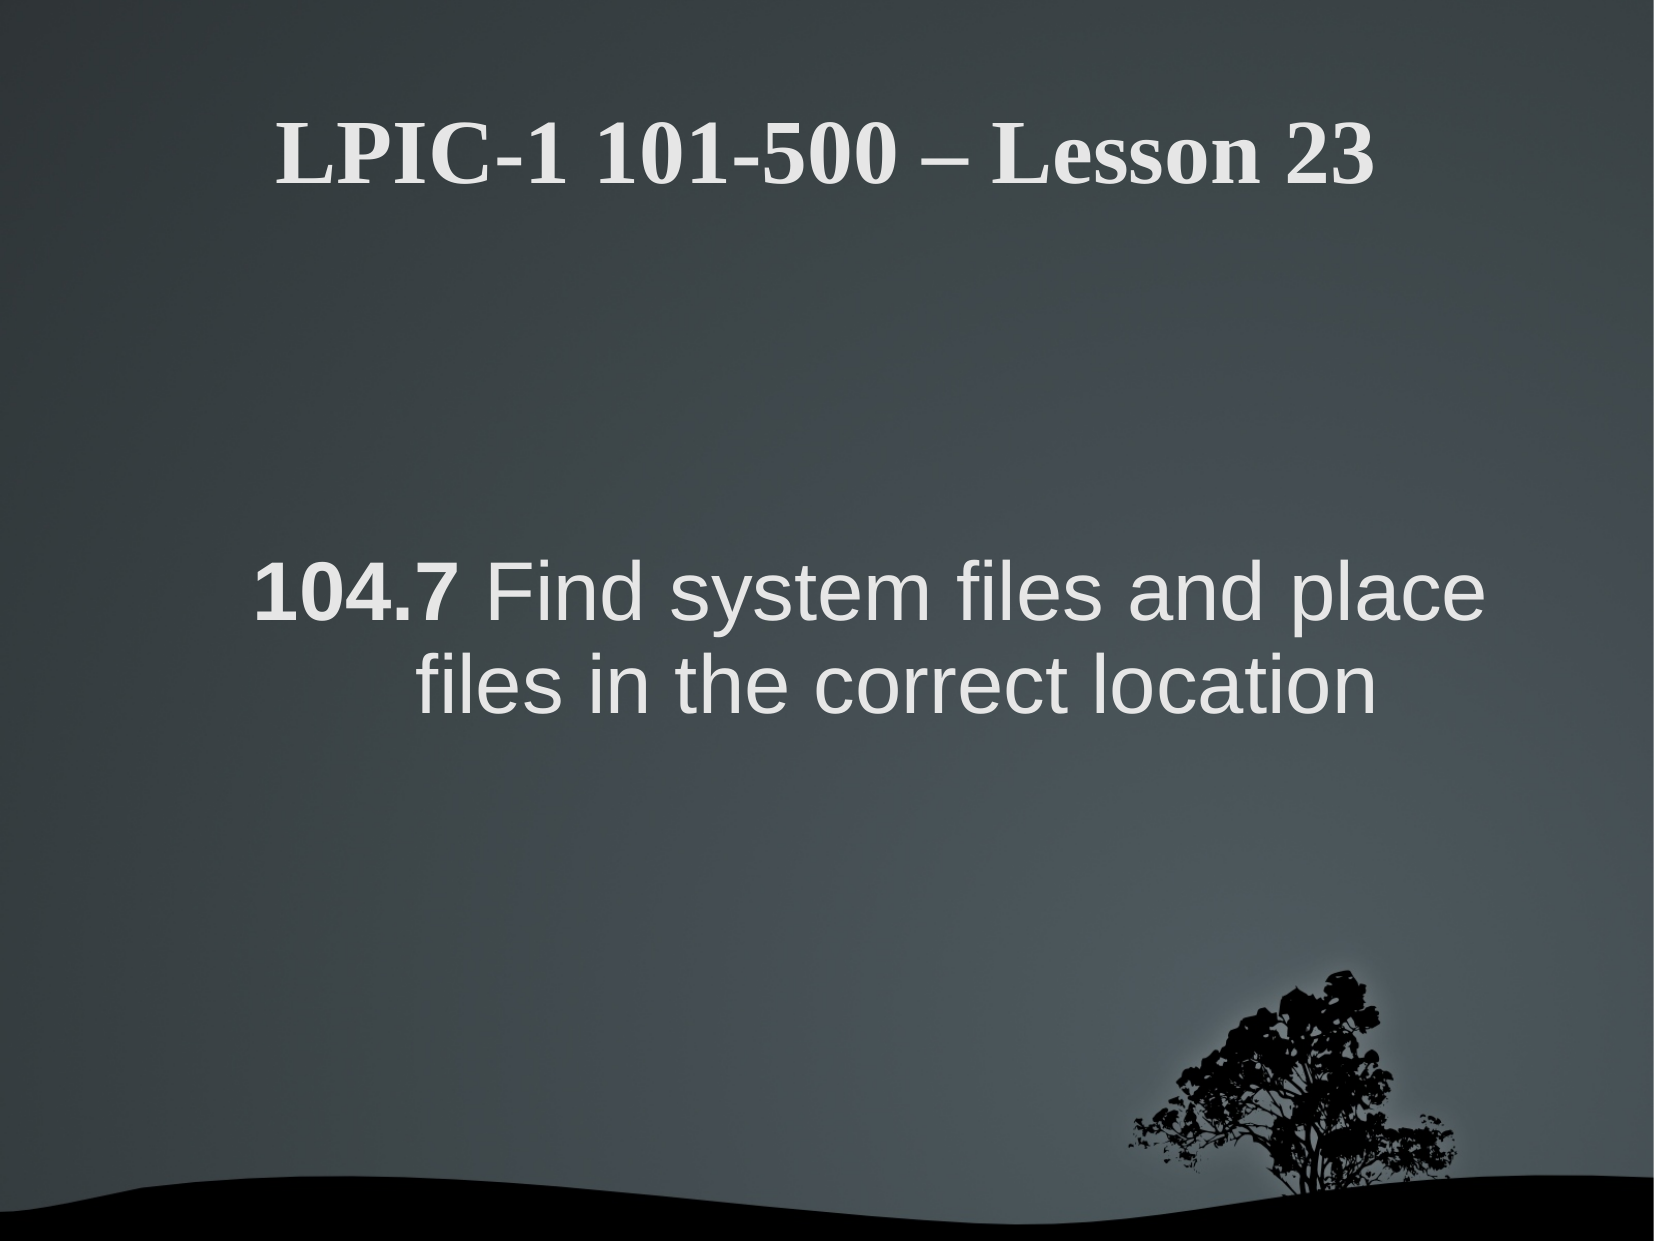

# LPIC-1 101-500 – Lesson 23
104.7 Find system files and place files in the correct location